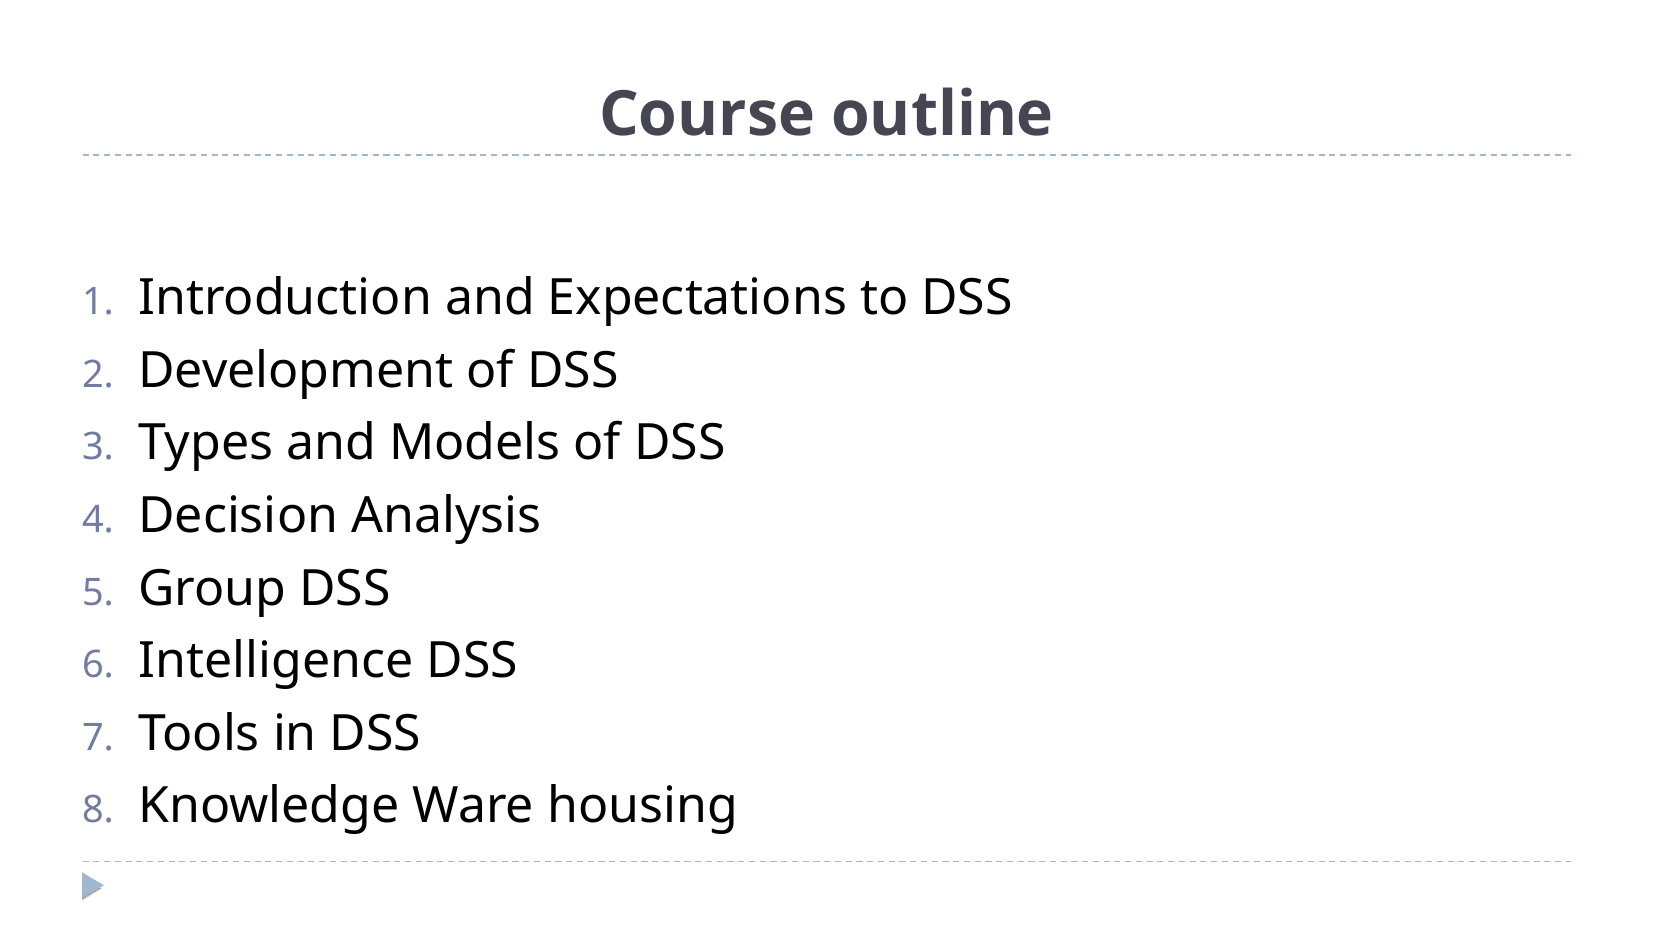

# Course outline
Introduction and Expectations to DSS
Development of DSS
Types and Models of DSS
Decision Analysis
Group DSS
Intelligence DSS
Tools in DSS
Knowledge Ware housing